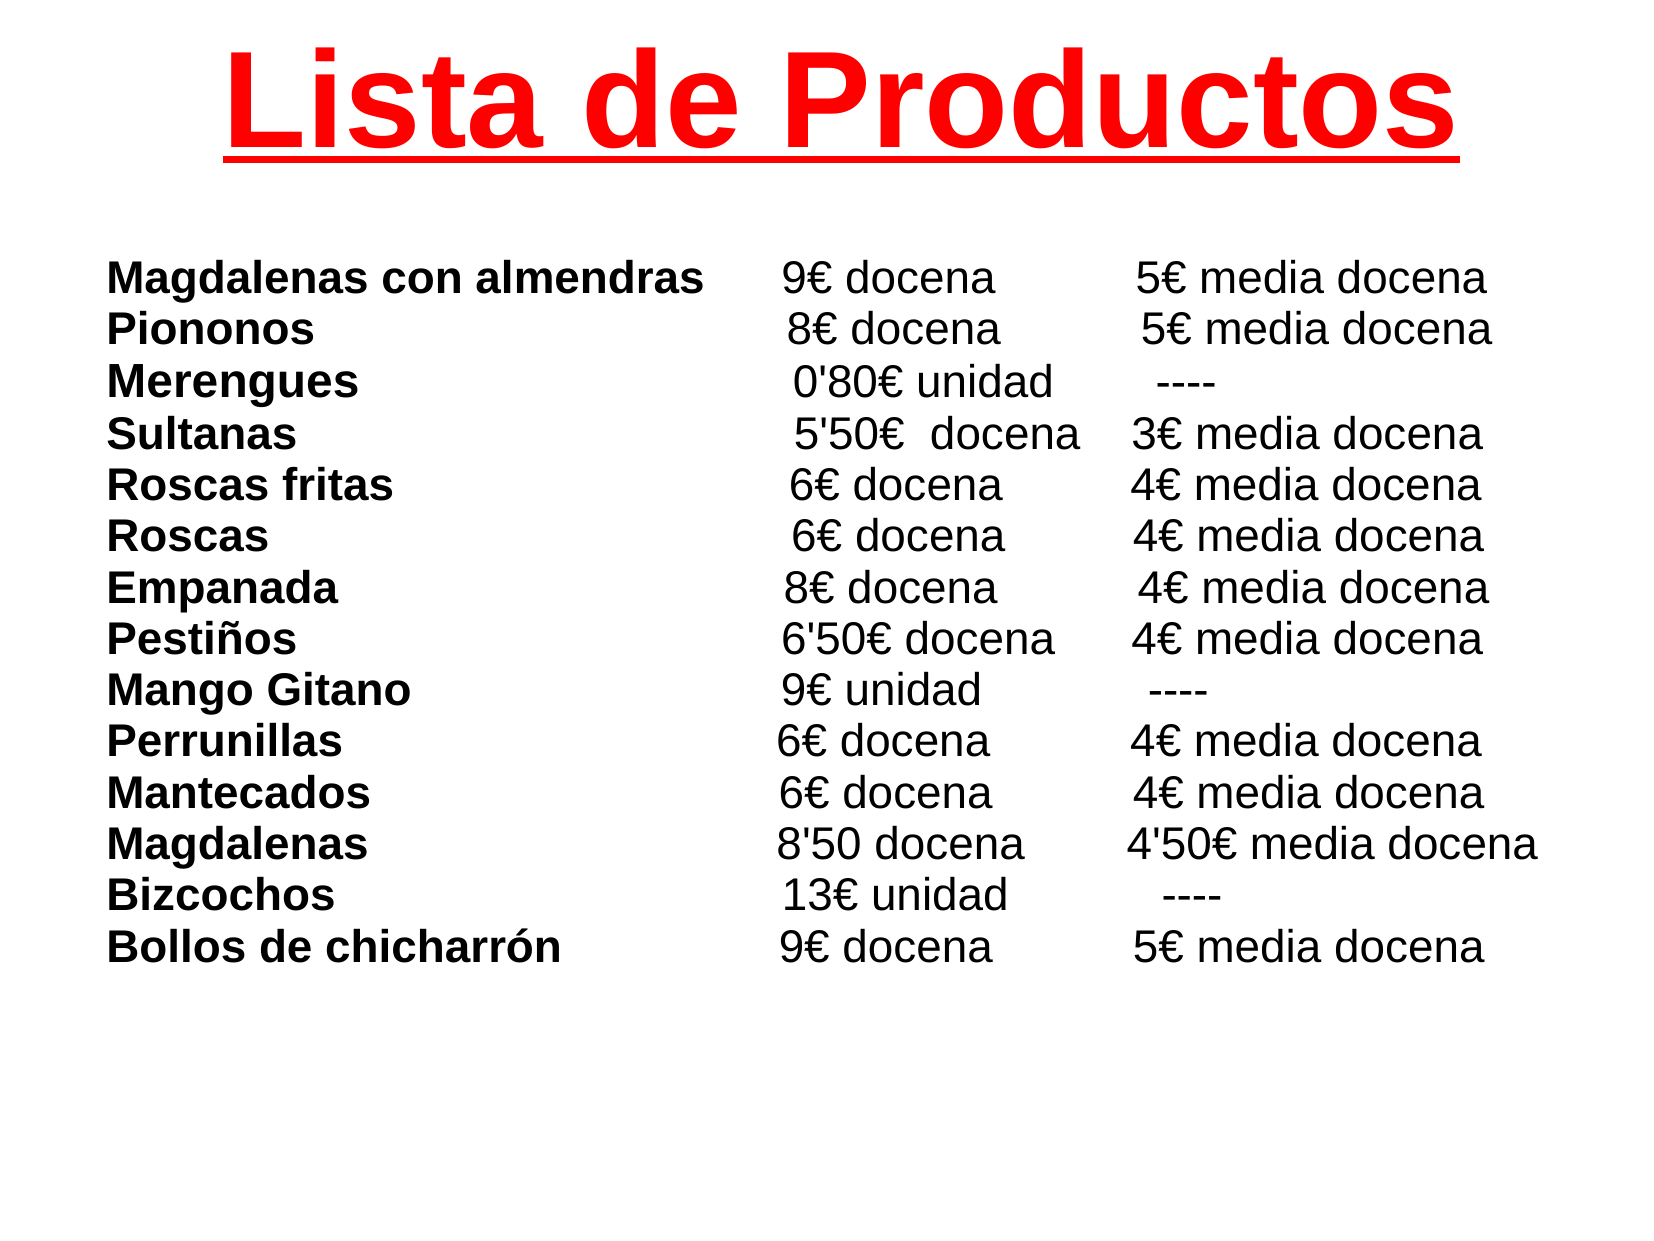

# Lista de Productos
Magdalenas con almendras 9€ docena 5€ media docena
Piononos 8€ docena 5€ media docena
Merengues 0'80€ unidad ----
Sultanas 5'50€ docena 3€ media docena
Roscas fritas 6€ docena 4€ media docena
Roscas 6€ docena 4€ media docena
Empanada 8€ docena 4€ media docena
Pestiños 6'50€ docena 4€ media docena
Mango Gitano 9€ unidad ----
Perrunillas 6€ docena 4€ media docena
Mantecados 6€ docena 4€ media docena
Magdalenas 8'50 docena 4'50€ media docena
Bizcochos 13€ unidad ----
Bollos de chicharrón 9€ docena 5€ media docena